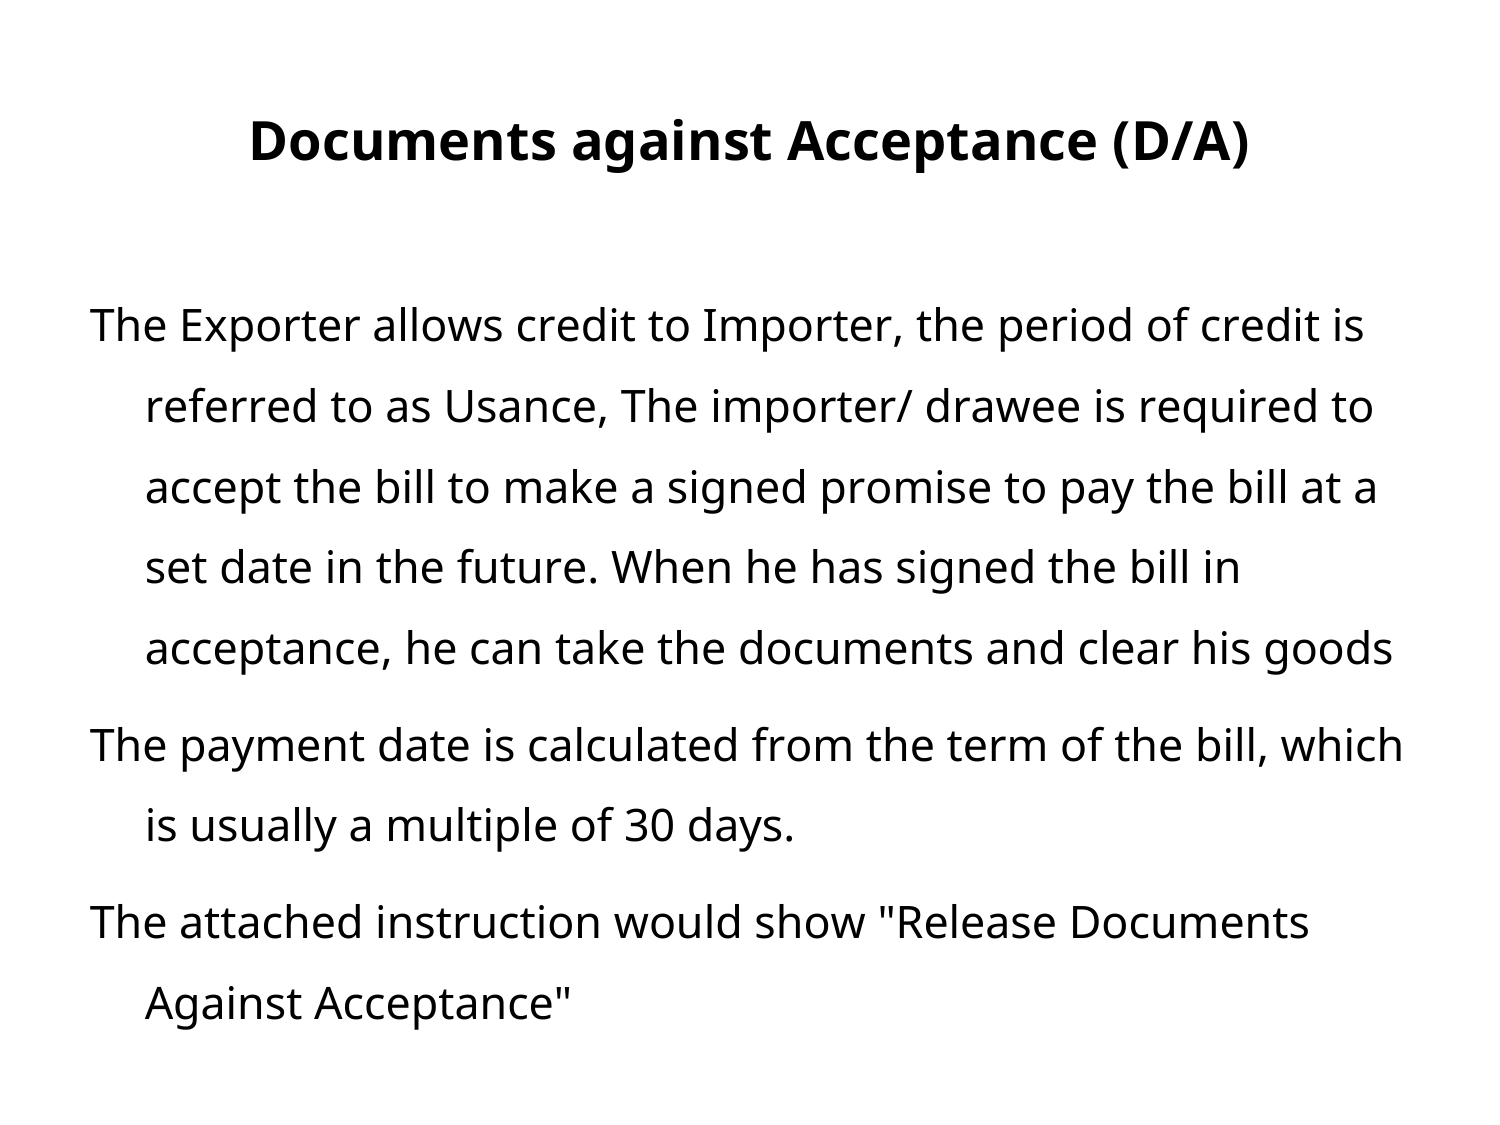

# Documents against Acceptance (D/A)
The Exporter allows credit to Importer, the period of credit is referred to as Usance, The importer/ drawee is required to accept the bill to make a signed promise to pay the bill at a set date in the future. When he has signed the bill in acceptance, he can take the documents and clear his goods
The payment date is calculated from the term of the bill, which is usually a multiple of 30 days.
The attached instruction would show "Release Documents Against Acceptance"